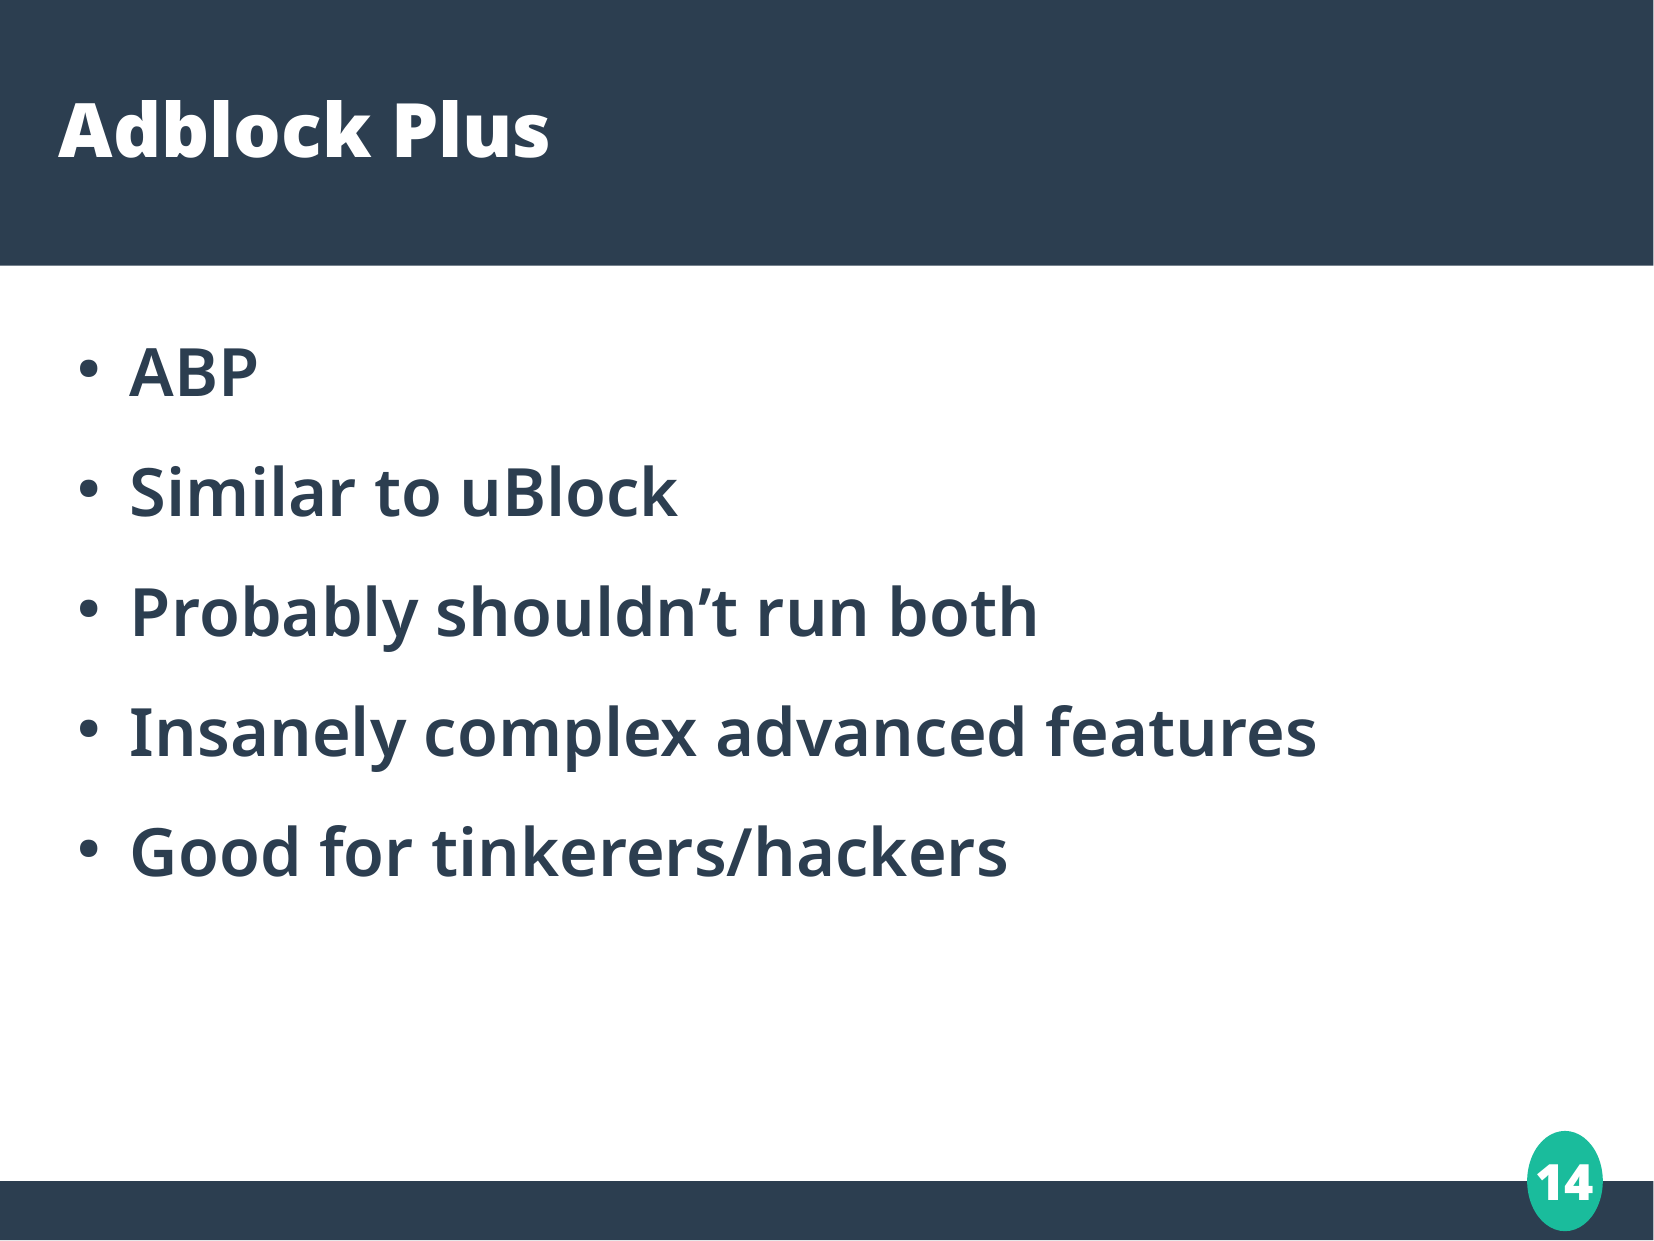

# Adblock Plus
ABP
Similar to uBlock
Probably shouldn’t run both
Insanely complex advanced features
Good for tinkerers/hackers